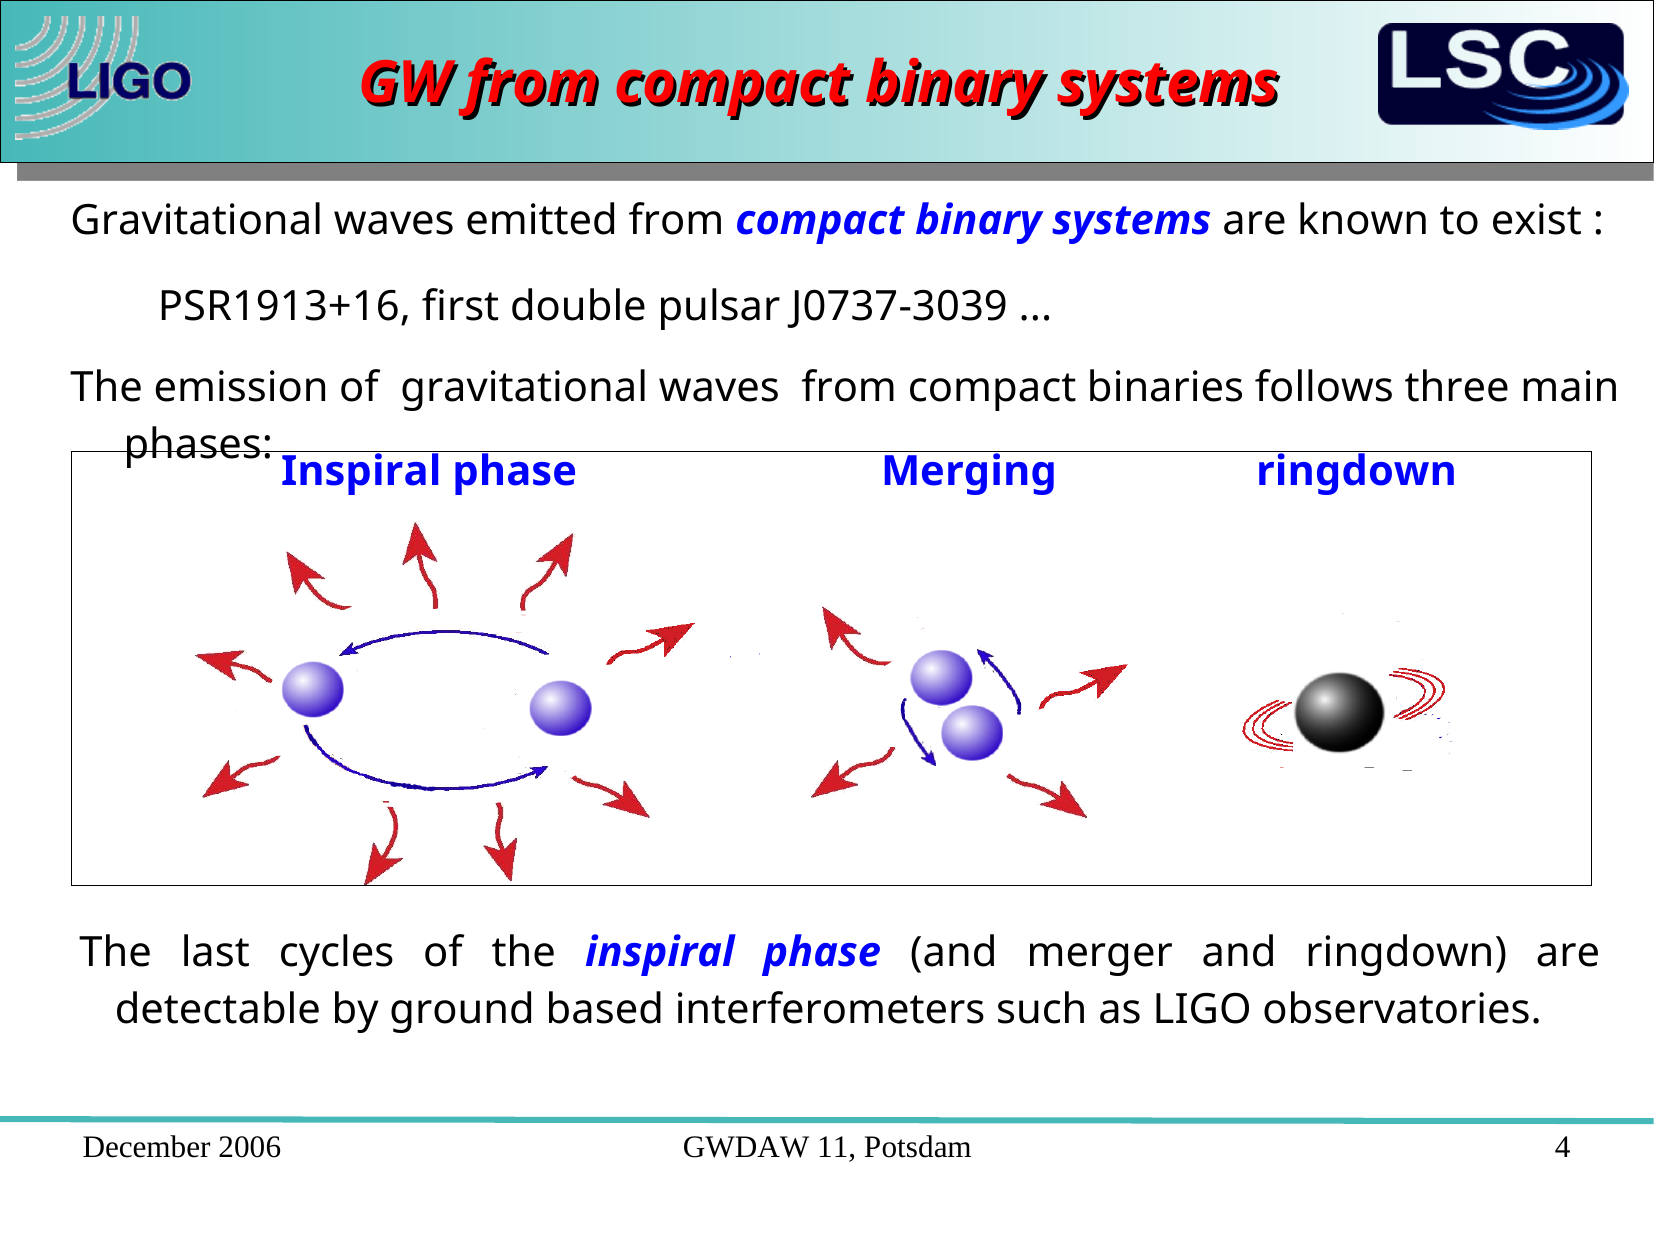

# GW from compact binary systems
Gravitational waves emitted from compact binary systems are known to exist :
 PSR1913+16, first double pulsar J0737-3039 ...
The emission of gravitational waves from compact binaries follows three main phases:
	Inspiral phase 				Merging 			ringdown
The last cycles of the inspiral phase (and merger and ringdown) are detectable by ground based interferometers such as LIGO observatories.
4